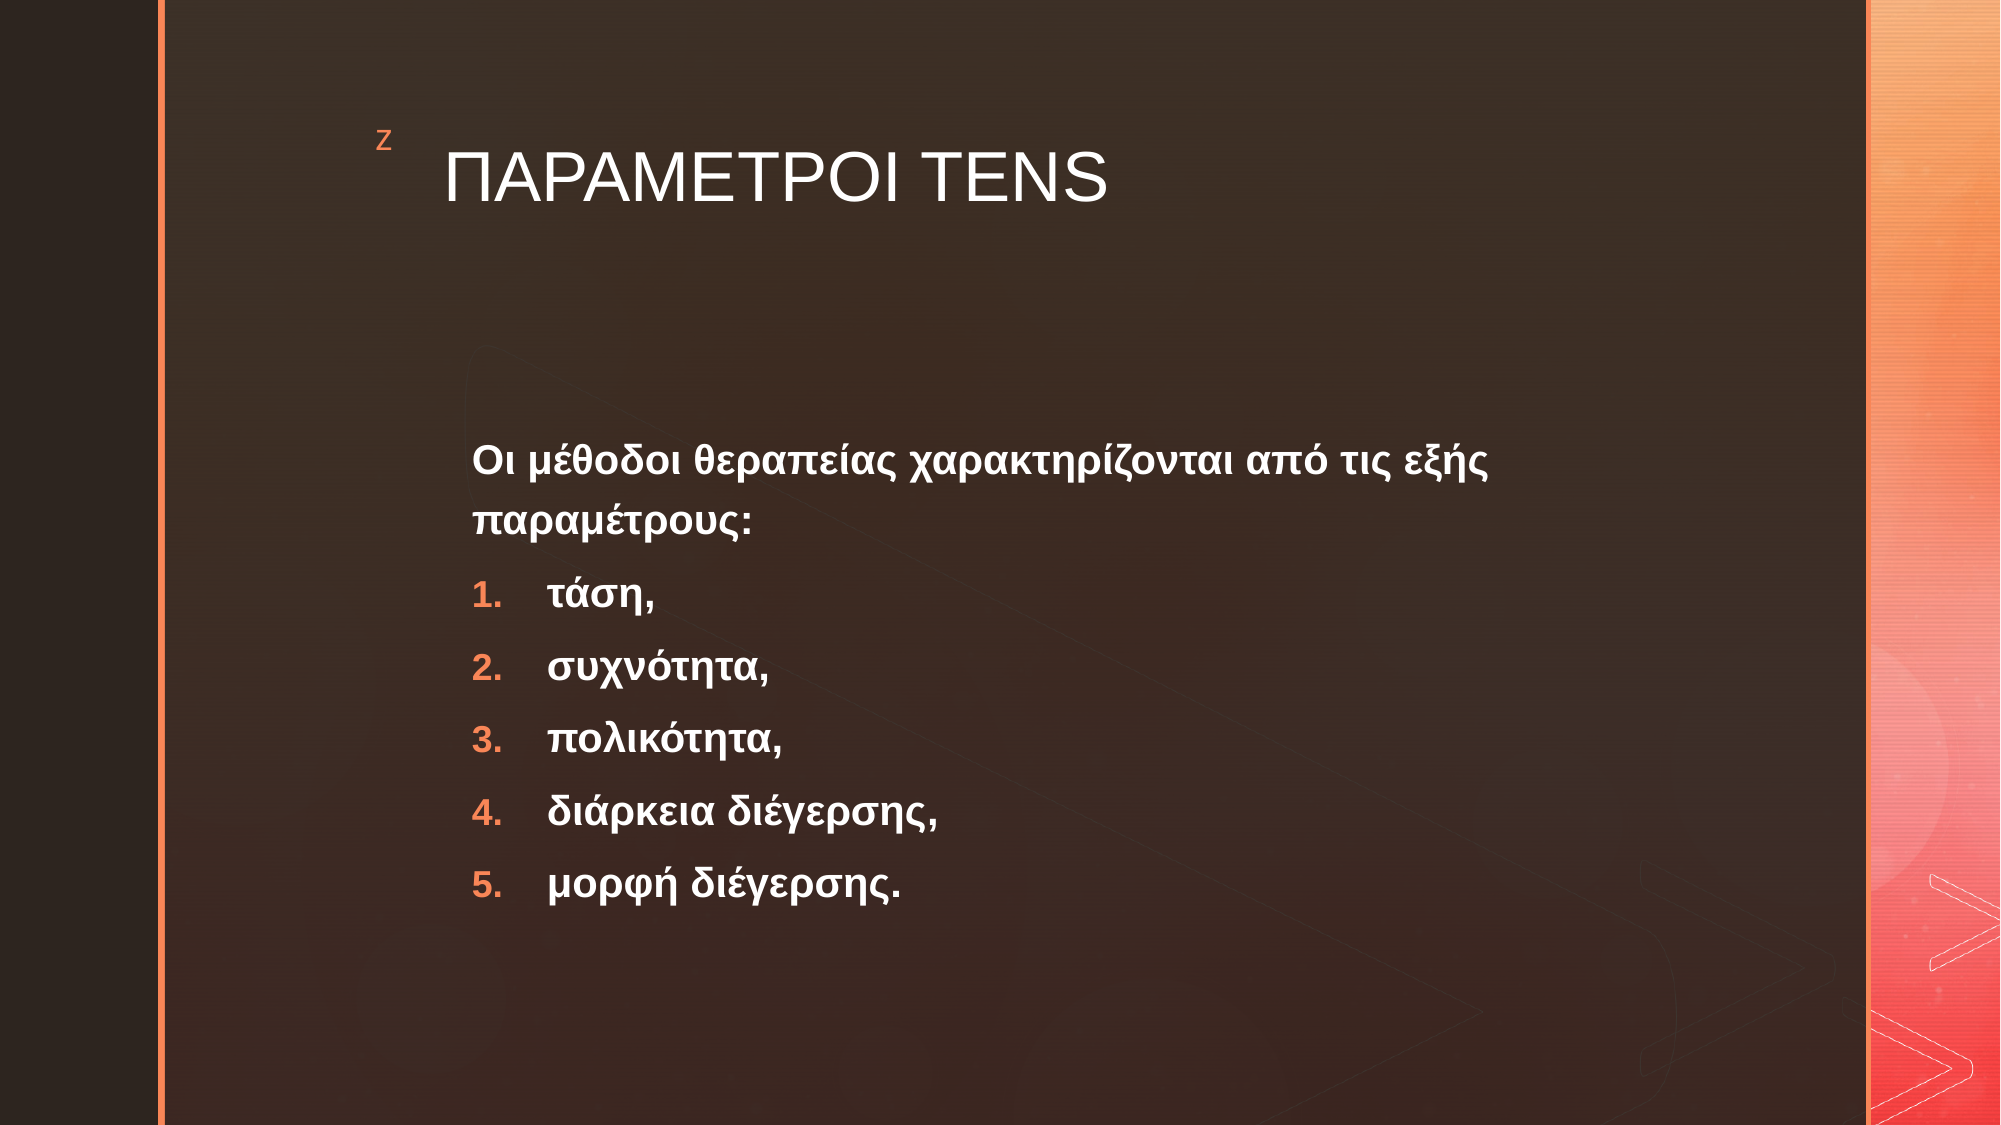

# ΠΑΡΑΜΕΤΡΟΙ ΤΕΝS
Οι μέθοδοι θεραπείας χαρακτηρίζονται από τις εξής παραμέτρους:
τάση,
συχνότητα,
πολικότητα,
διάρκεια διέγερσης,
μορφή διέγερσης.